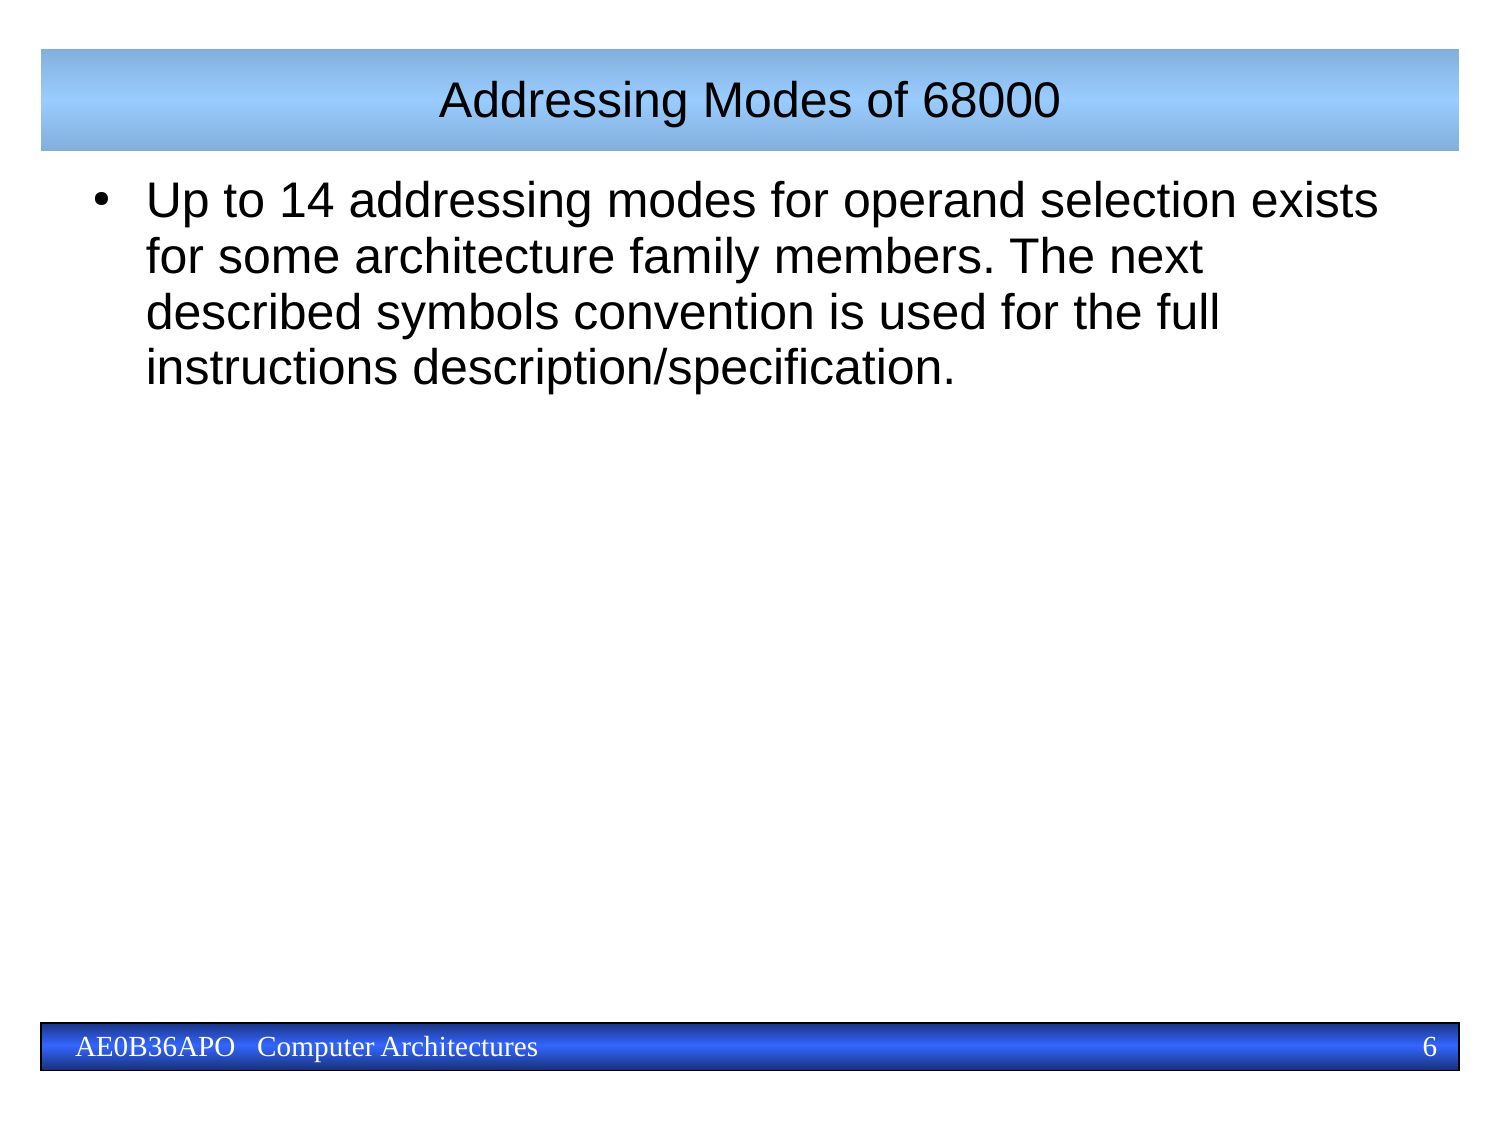

# Addressing Modes of 68000
Up to 14 addressing modes for operand selection exists for some architecture family members. The next described symbols convention is used for the full instructions description/specification.
AE0B36APO Computer Architectures
6